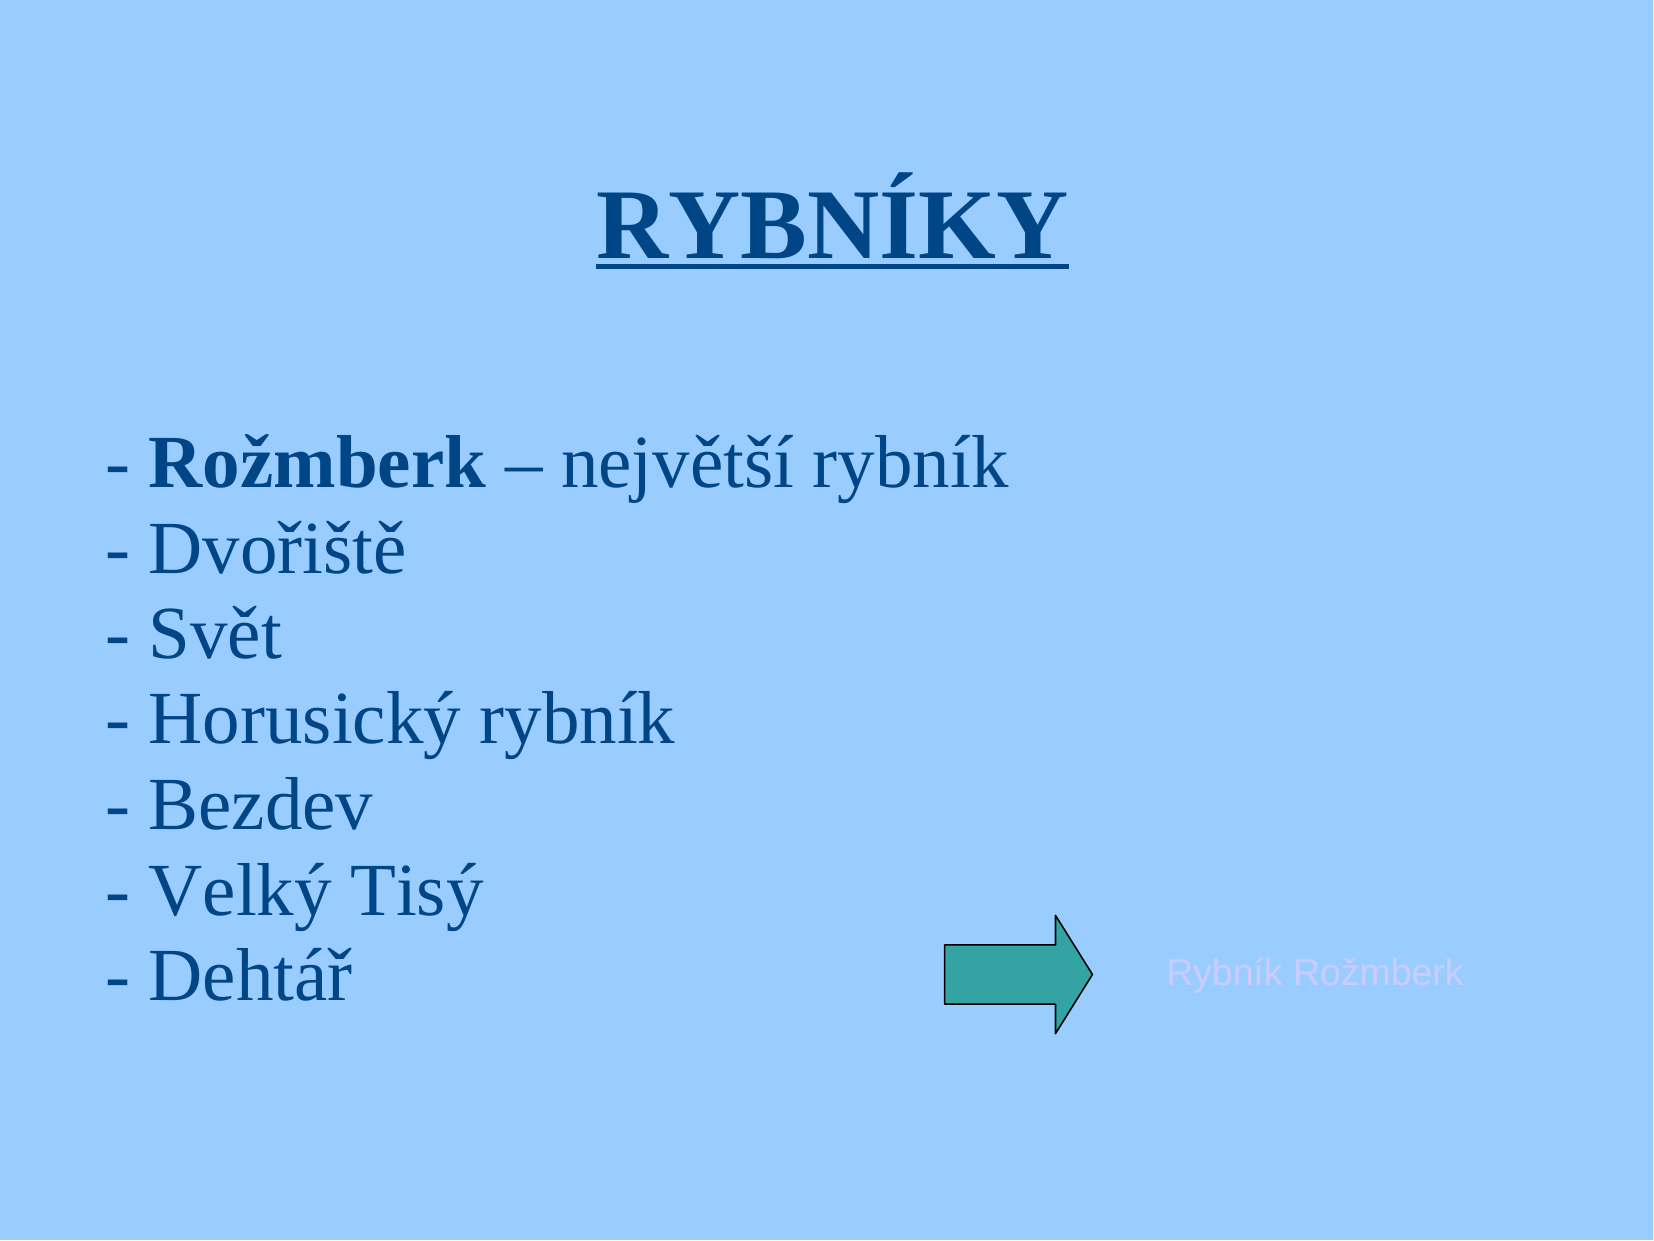

RYBNÍKY
- Rožmberk – největší rybník
- Dvořiště
- Svět
- Horusický rybník
- Bezdev
- Velký Tisý
- Dehtář
Rybník Rožmberk